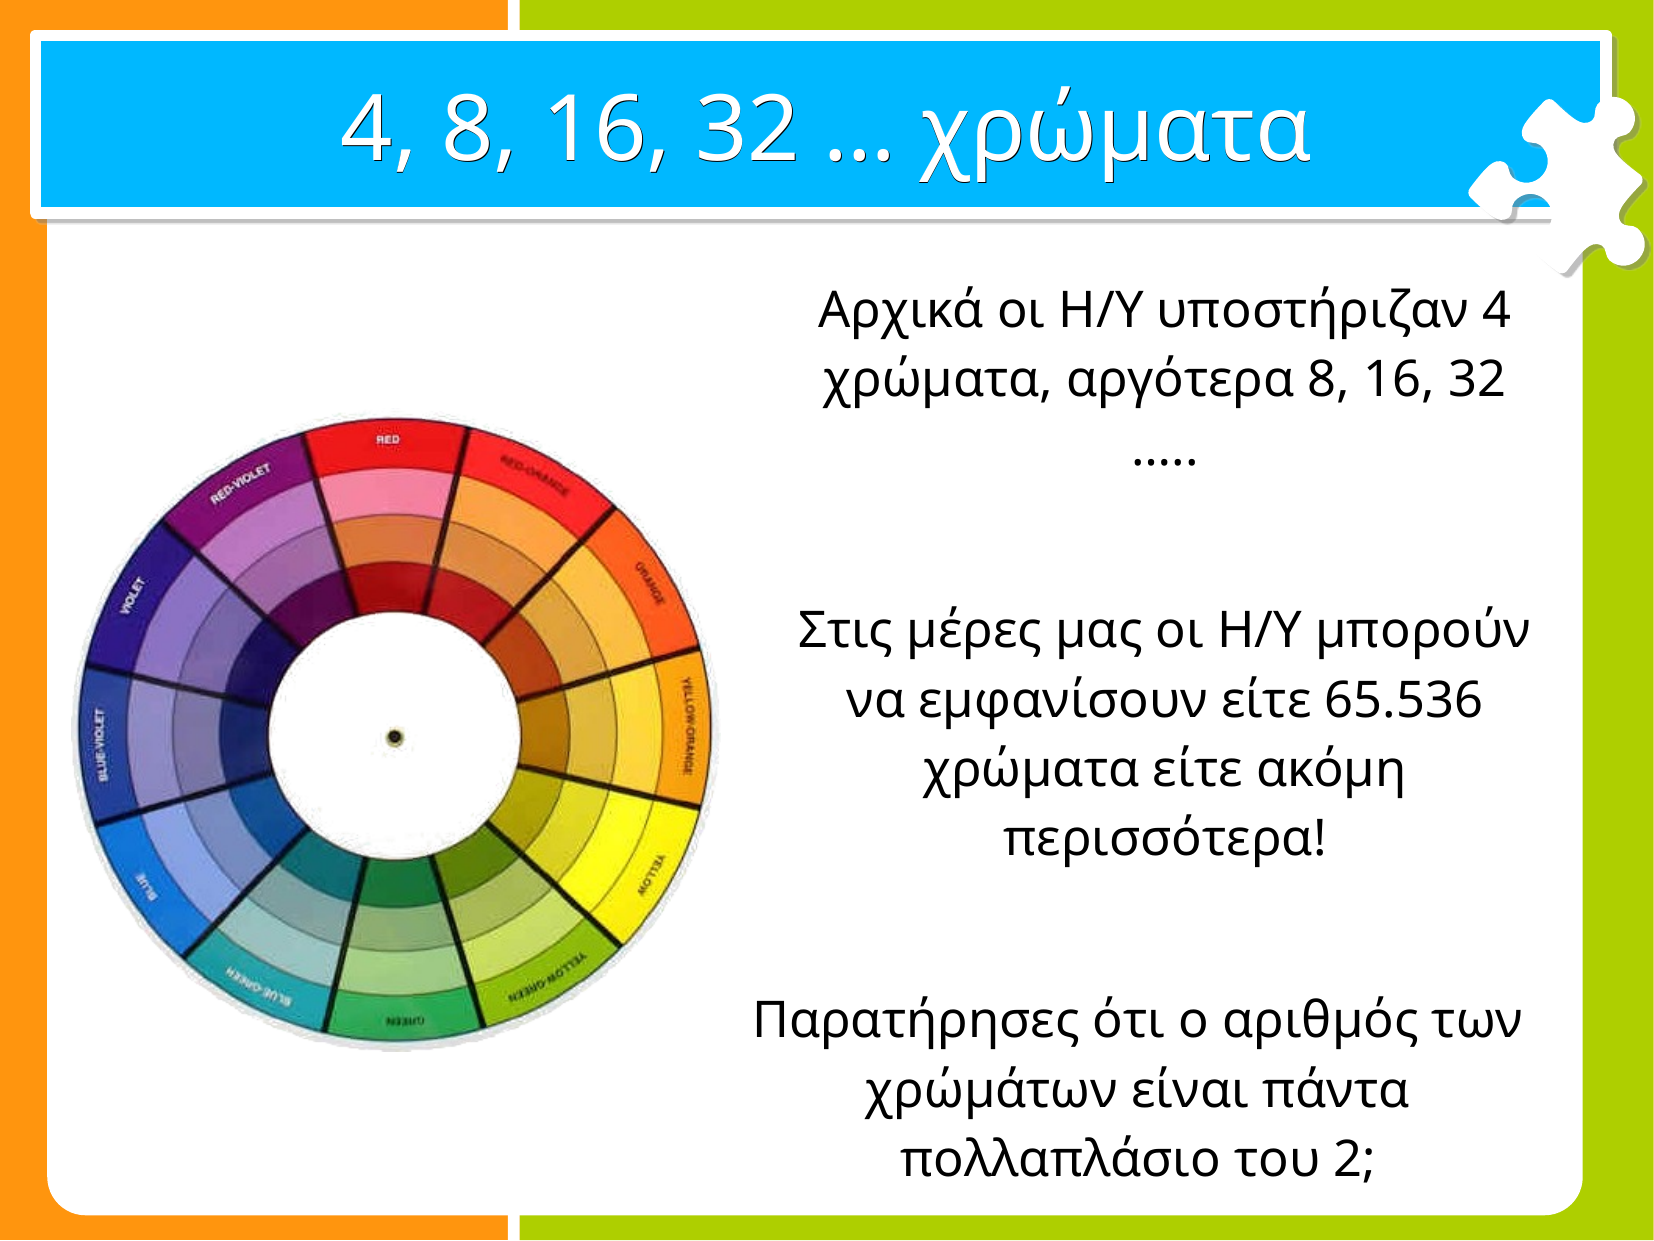

# 4, 8, 16, 32 … χρώματα
Αρχικά οι Η/Υ υποστήριζαν 4 χρώματα, αργότερα 8, 16, 32 …..
Στις μέρες μας οι Η/Υ μπορούν να εμφανίσουν είτε 65.536 χρώματα είτε ακόμη περισσότερα!
Παρατήρησες ότι ο αριθμός των χρώμάτων είναι πάντα πολλαπλάσιο του 2;